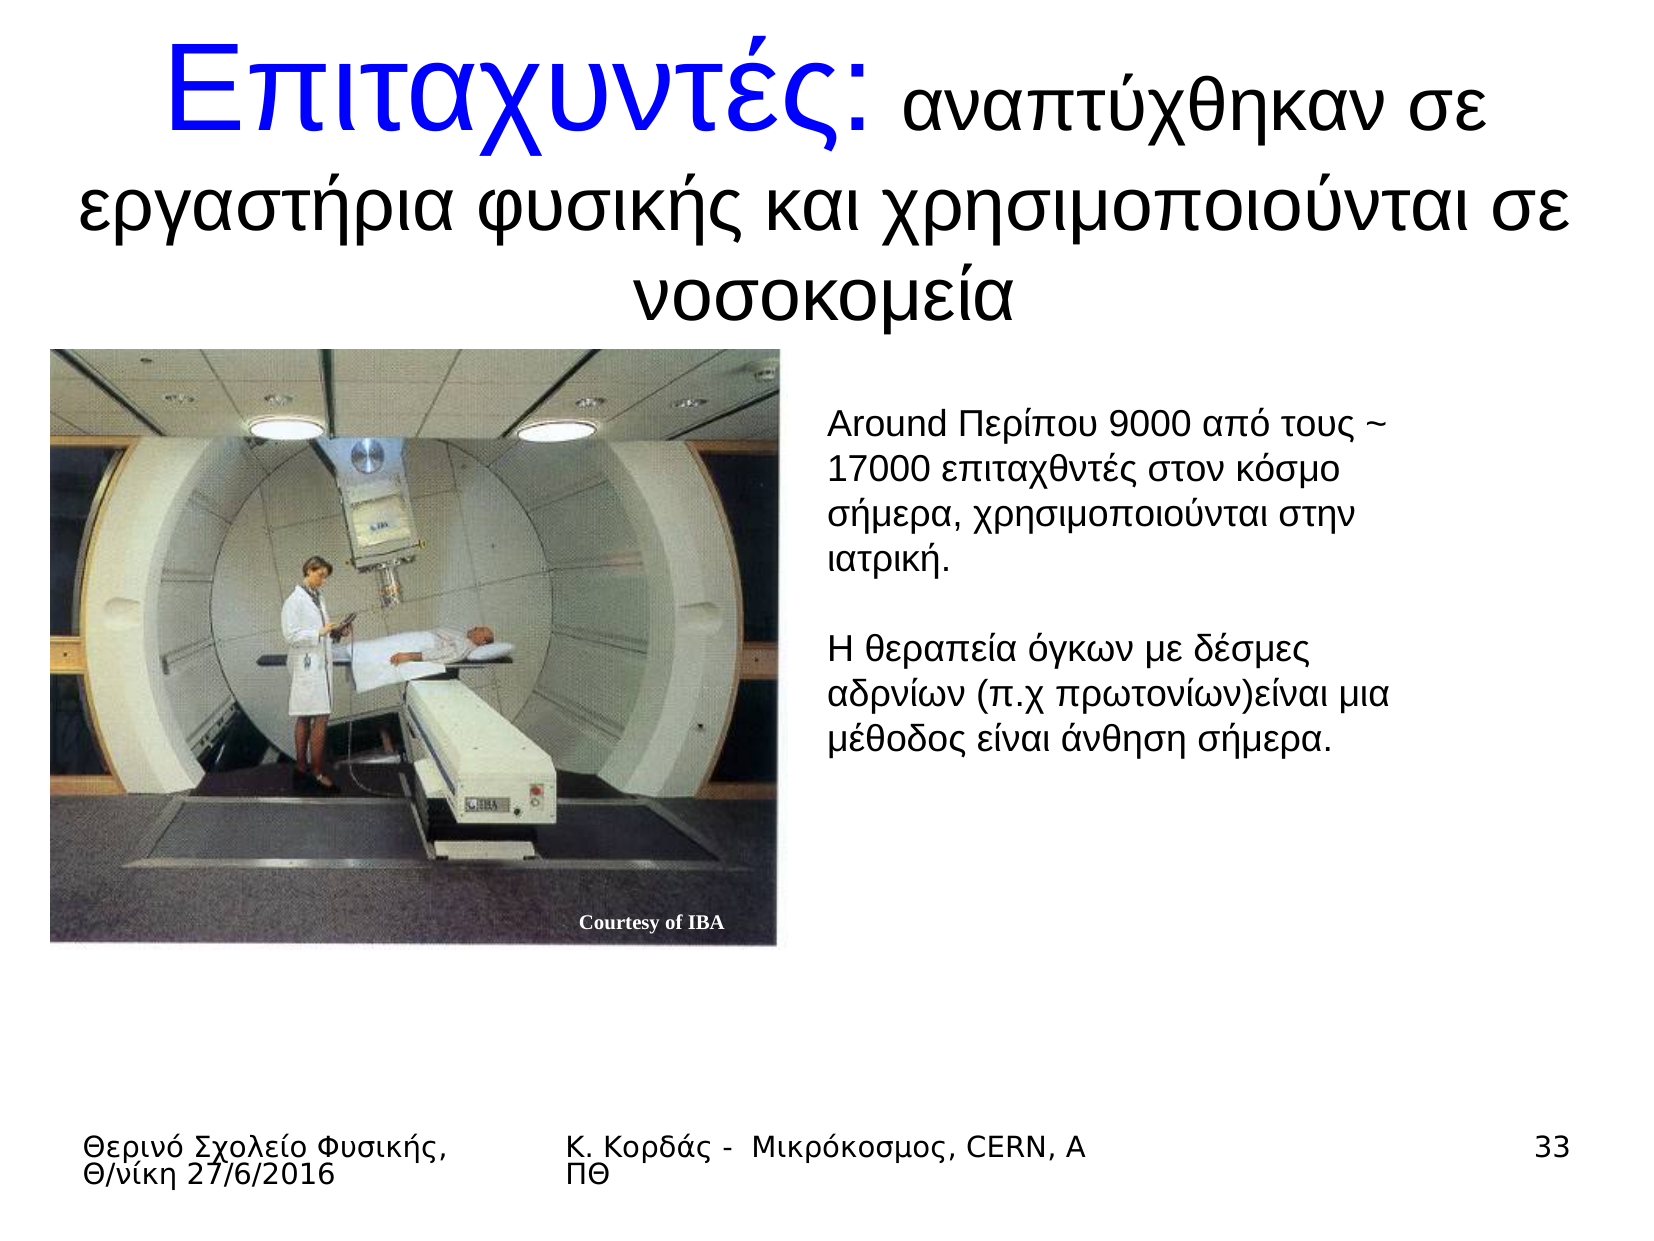

# Επιταχυντές: αναπτύχθηκαν σε εργαστήρια φυσικής και χρησιμοποιούνται σε νοσοκομεία
Courtesy of IBA
Around Περίπου 9000 από τους ~ 17000 επιταχθντές στον κόσμο σήμερα, χρησιμοποιούνται στην ιατρική.
Η θεραπεία όγκων με δέσμες αδρνίων (π.χ πρωτονίων)είναι μια μέθοδος είναι άνθηση σήμερα.
Θερινό Σχολείο Φυσικής, Θ/νίκη 27/6/2016
Κ. Κορδάς - Μικρόκοσμος, CERN, ΑΠΘ
33